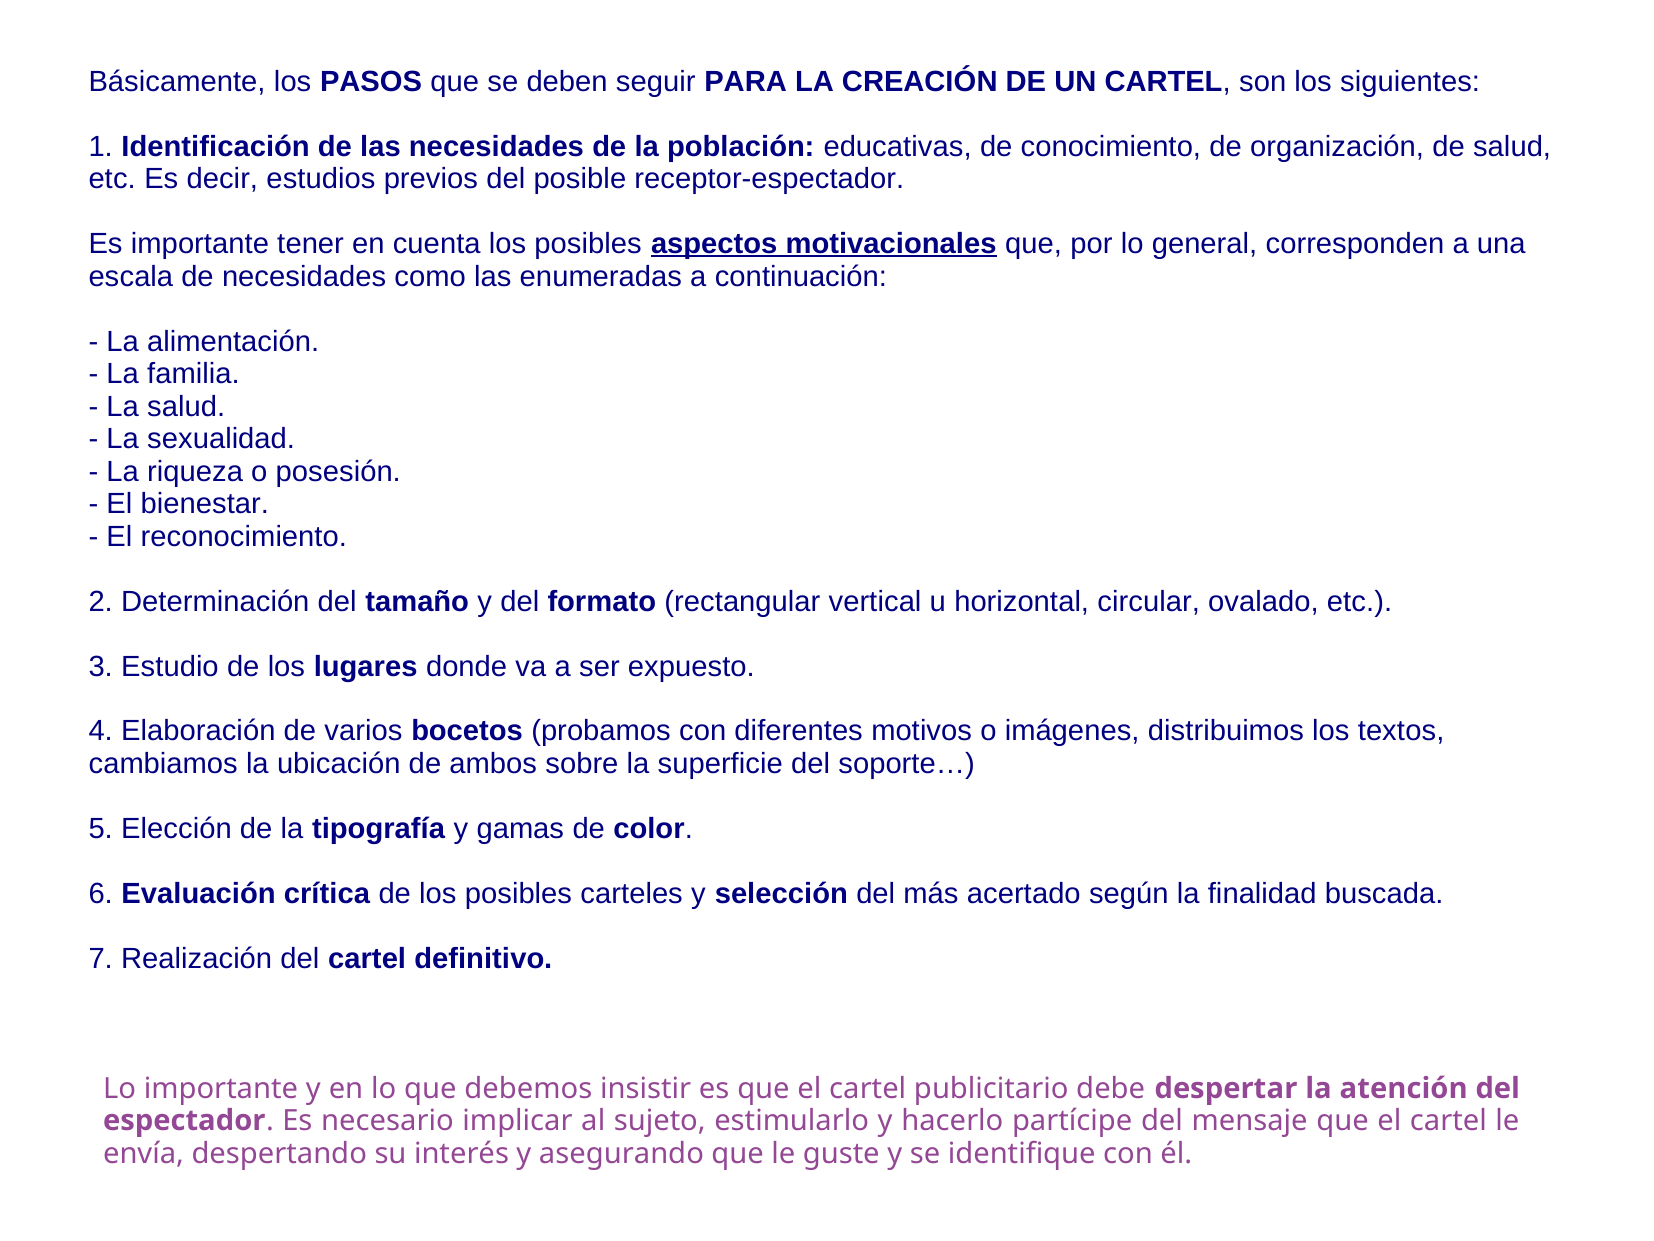

# Básicamente, los PASOS que se deben seguir PARA LA CREACIÓN DE UN CARTEL, son los siguientes: 1. Identificación de las necesidades de la población: educativas, de conocimiento, de organización, de salud, etc. Es decir, estudios previos del posible receptor-espectador. Es importante tener en cuenta los posibles aspectos motivacionales que, por lo general, corresponden a una escala de necesidades como las enumeradas a continuación: - La alimentación. - La familia. - La salud. - La sexualidad. - La riqueza o posesión. - El bienestar. - El reconocimiento. 2. Determinación del tamaño y del formato (rectangular vertical u horizontal, circular, ovalado, etc.). 3. Estudio de los lugares donde va a ser expuesto. 4. Elaboración de varios bocetos (probamos con diferentes motivos o imágenes, distribuimos los textos, cambiamos la ubicación de ambos sobre la superficie del soporte…) 5. Elección de la tipografía y gamas de color. 6. Evaluación crítica de los posibles carteles y selección del más acertado según la finalidad buscada. 7. Realización del cartel definitivo.
Lo importante y en lo que debemos insistir es que el cartel publicitario debe despertar la atención del espectador. Es necesario implicar al sujeto, estimularlo y hacerlo partícipe del mensaje que el cartel le envía, despertando su interés y asegurando que le guste y se identifique con él.